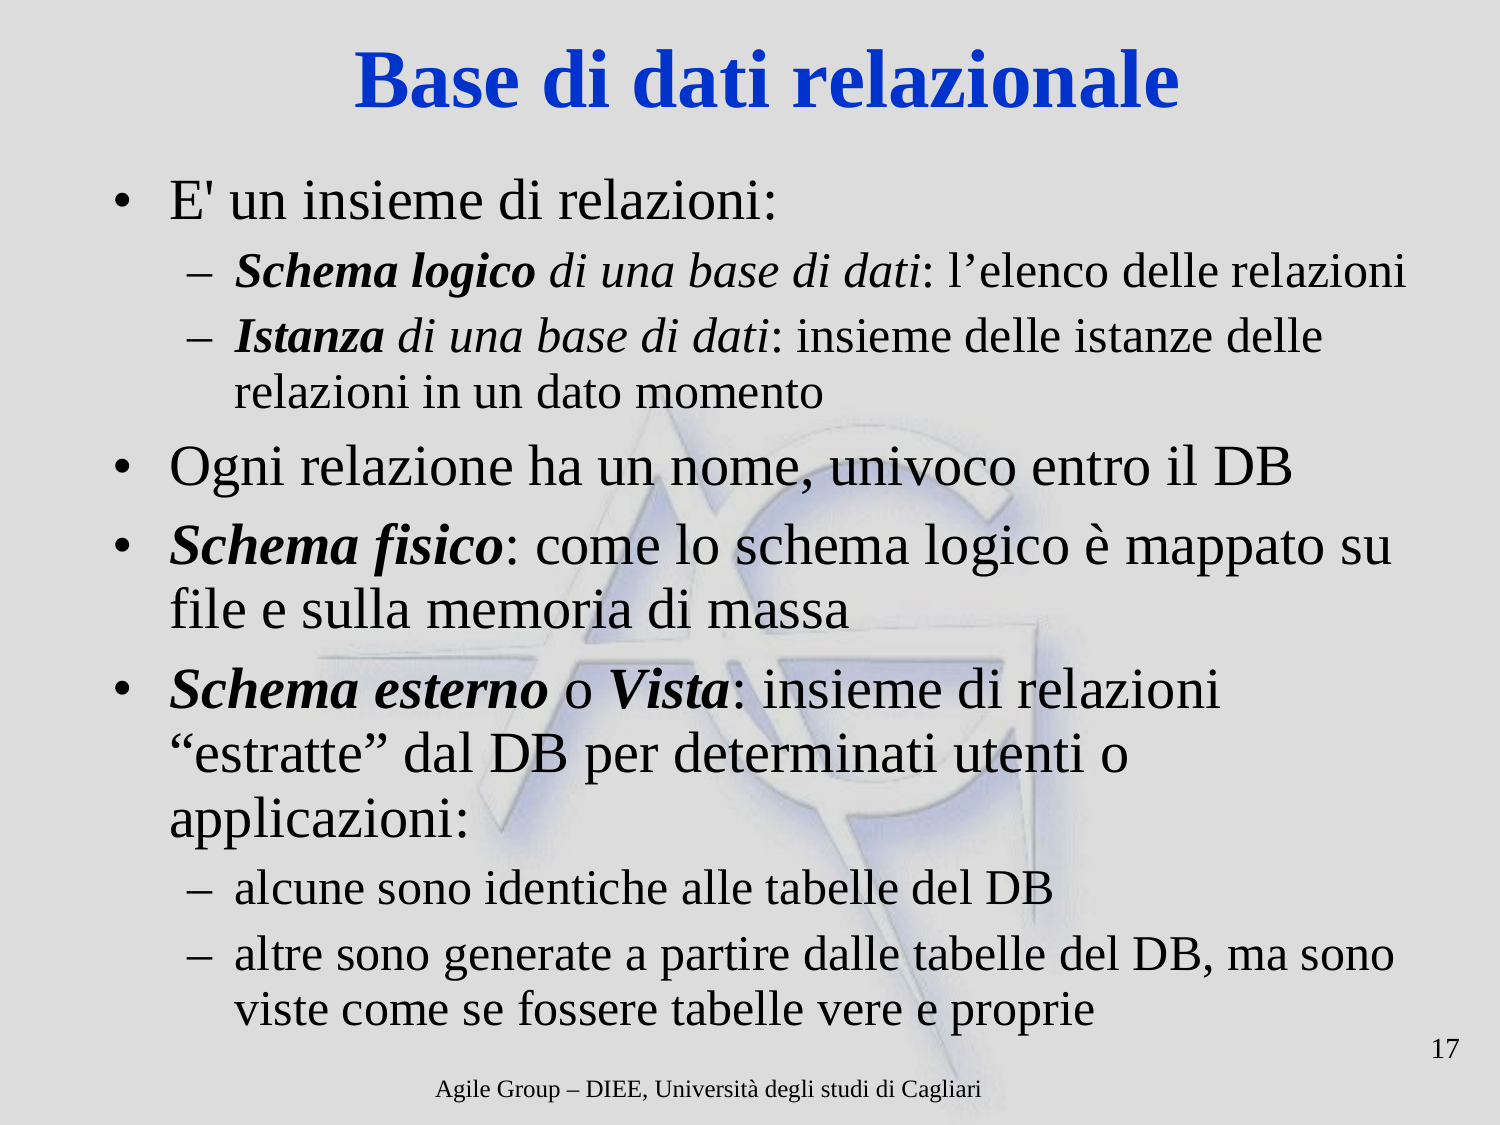

# Base di dati relazionale
E' un insieme di relazioni:
Schema logico di una base di dati: l’elenco delle relazioni
Istanza di una base di dati: insieme delle istanze delle relazioni in un dato momento
Ogni relazione ha un nome, univoco entro il DB
Schema fisico: come lo schema logico è mappato su file e sulla memoria di massa
Schema esterno o Vista: insieme di relazioni “estratte” dal DB per determinati utenti o applicazioni:
alcune sono identiche alle tabelle del DB
altre sono generate a partire dalle tabelle del DB, ma sono viste come se fossere tabelle vere e proprie
17